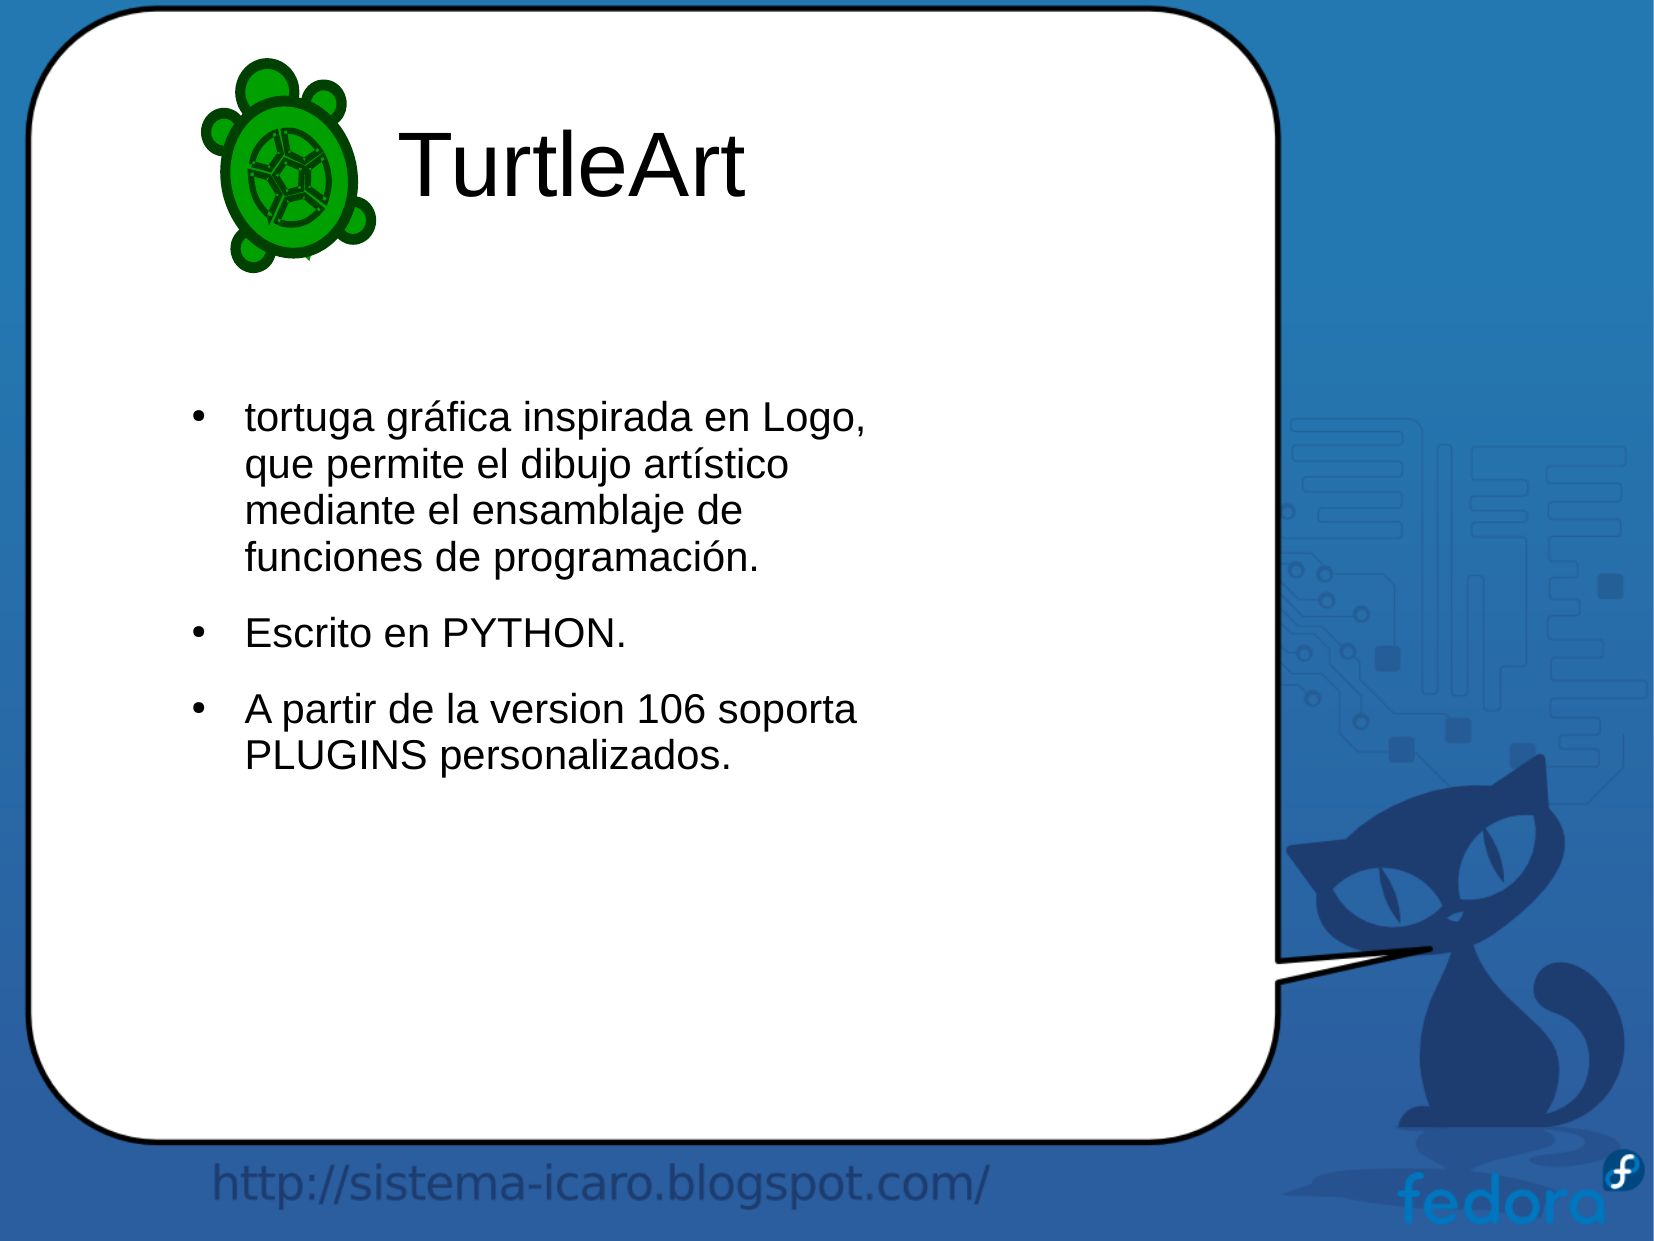

TurtleArt
# tortuga gráfica inspirada en Logo, que permite el dibujo artístico mediante el ensamblaje de funciones de programación.
Escrito en PYTHON.
A partir de la version 106 soporta PLUGINS personalizados.